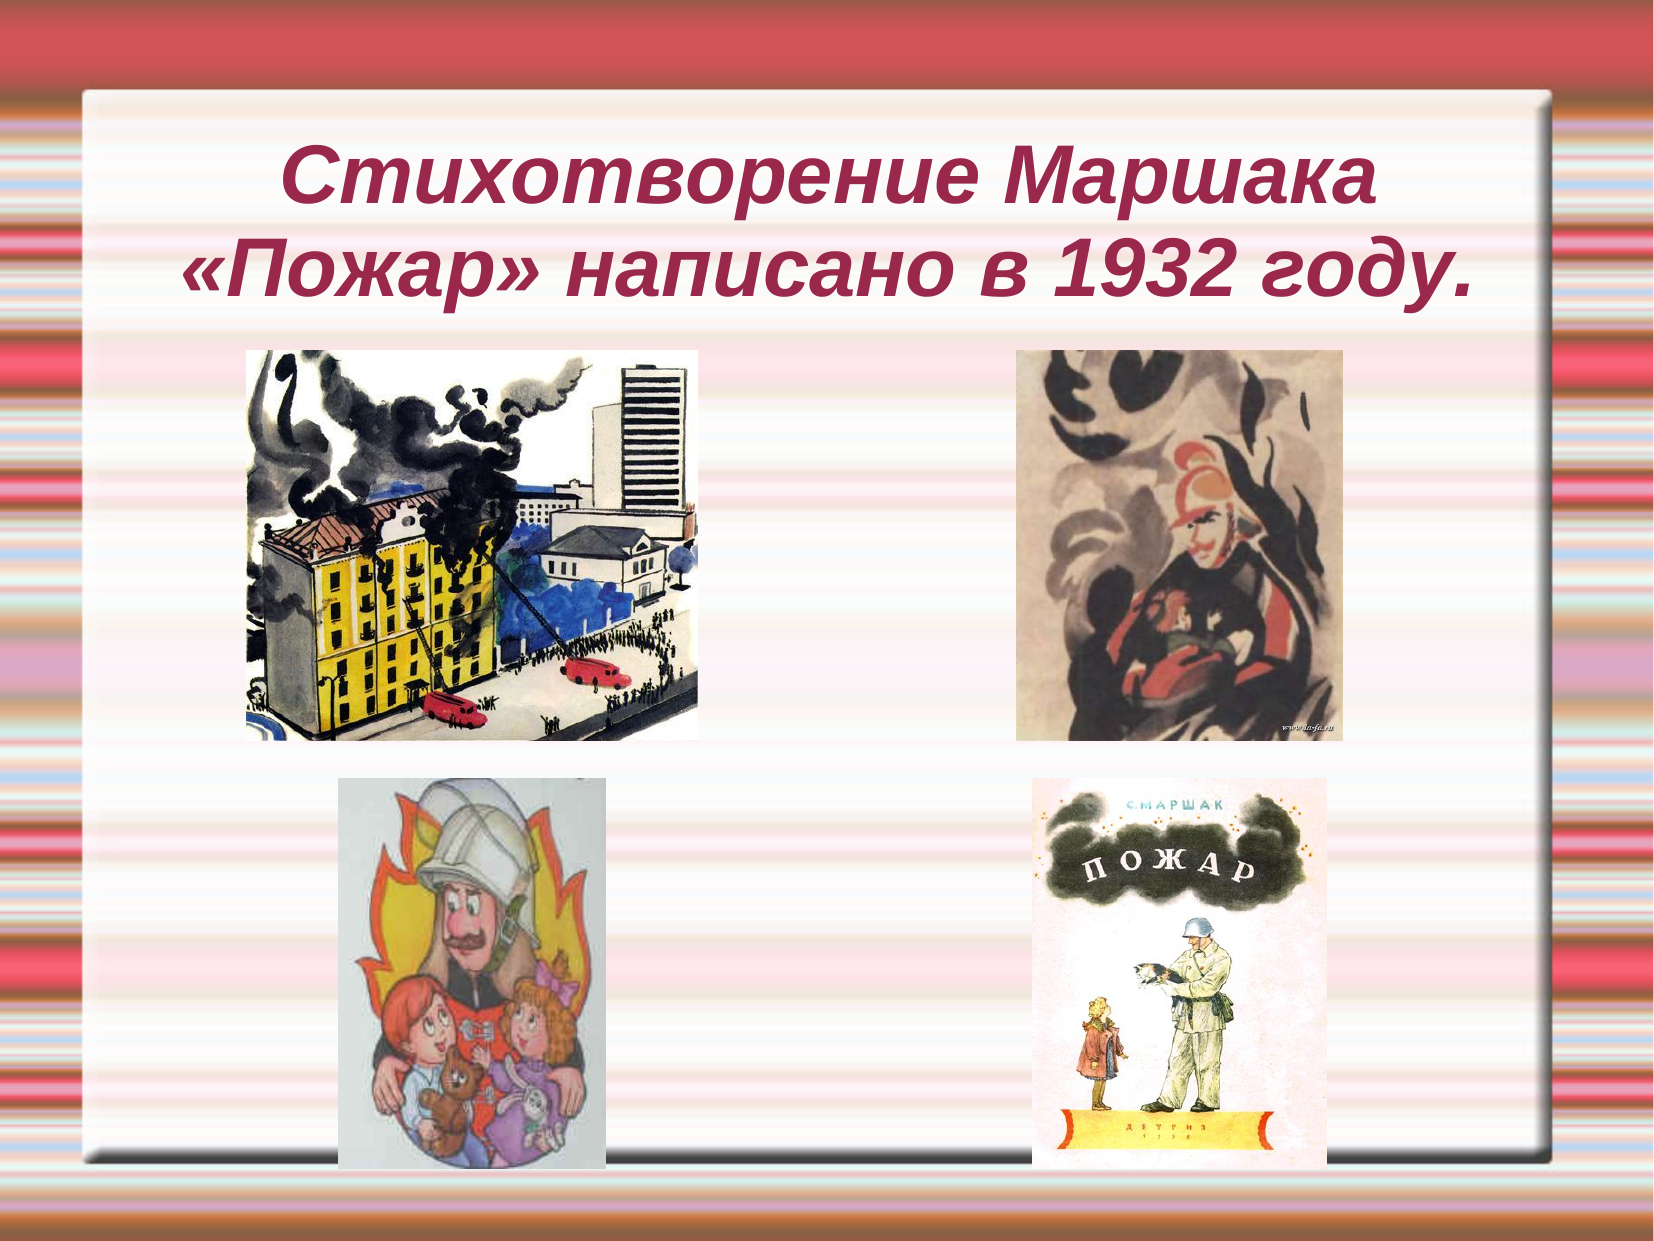

# Стихотворение Маршака «Пожар» написано в 1932 году.